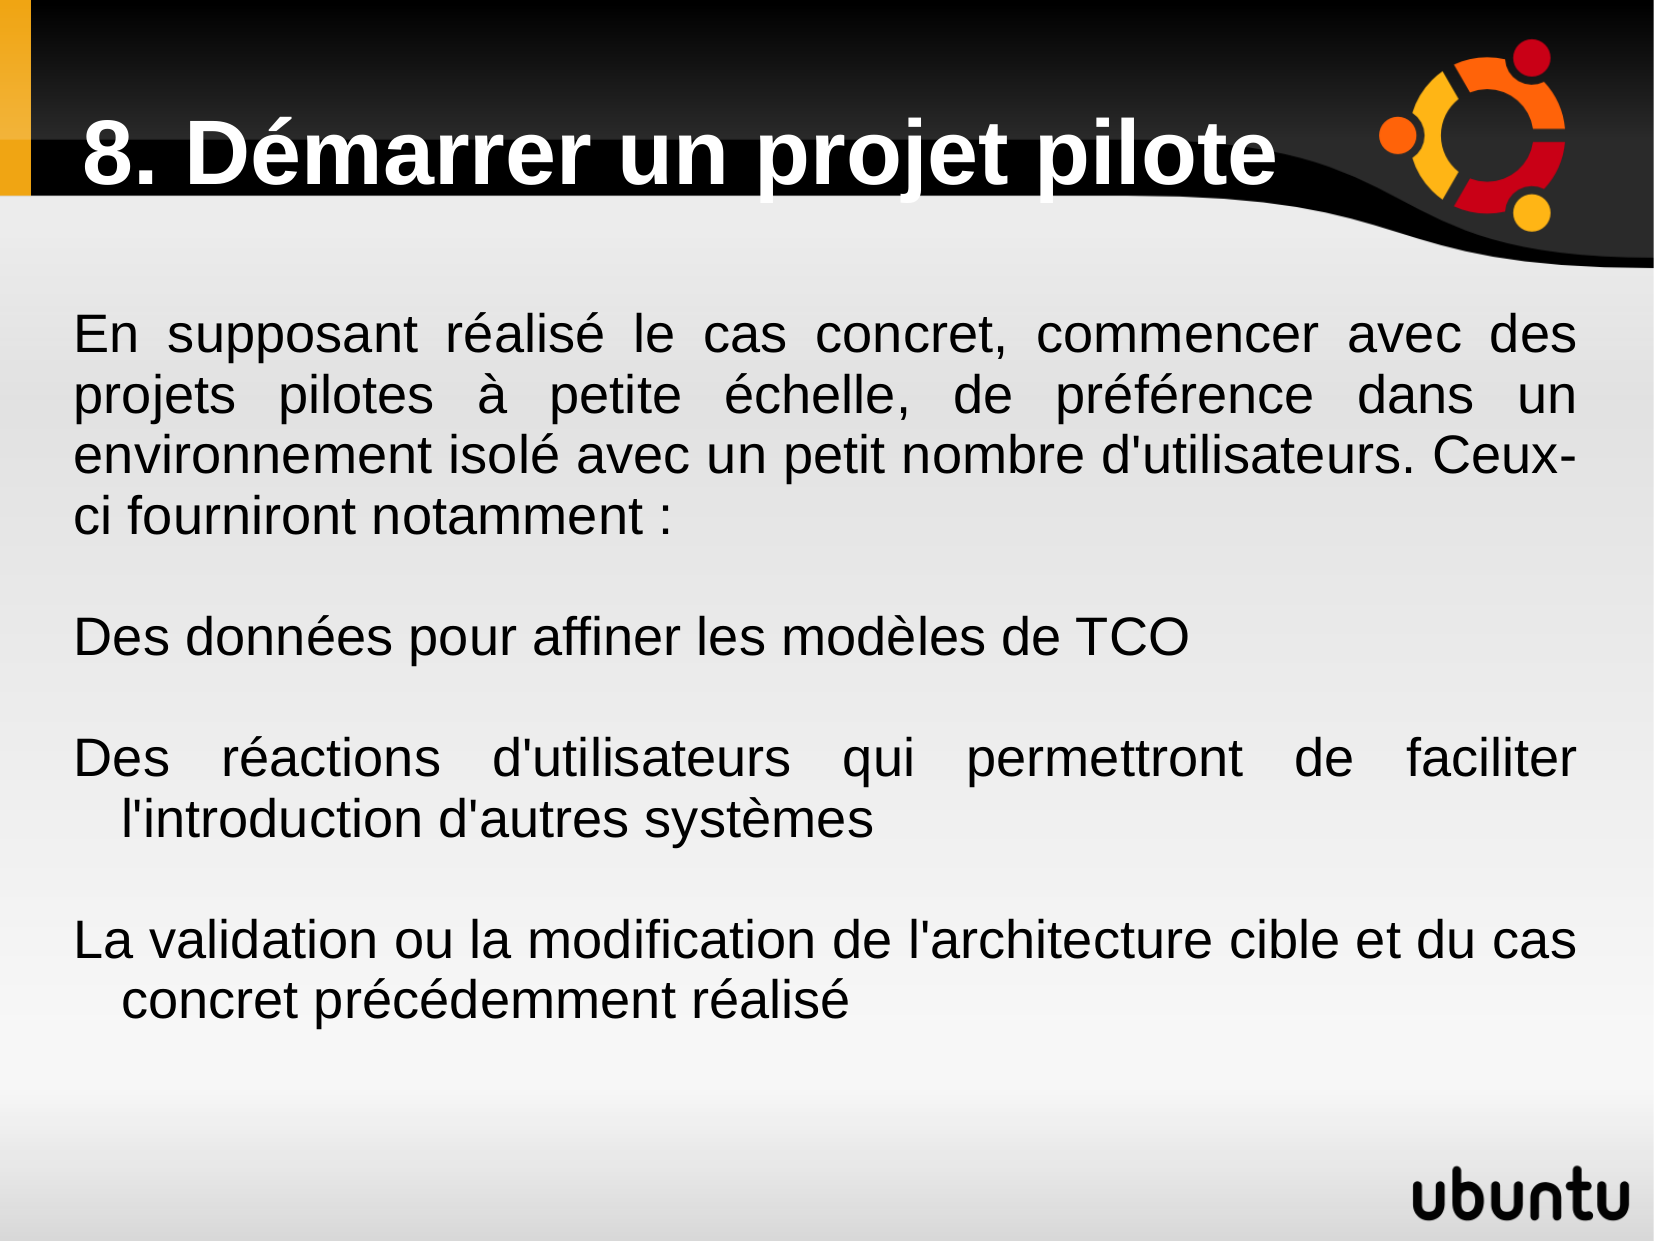

# 8. Démarrer un projet pilote
En supposant réalisé le cas concret, commencer avec des projets pilotes à petite échelle, de préférence dans un environnement isolé avec un petit nombre d'utilisateurs. Ceux-ci fourniront notamment :
Des données pour affiner les modèles de TCO
Des réactions d'utilisateurs qui permettront de faciliter l'introduction d'autres systèmes
La validation ou la modification de l'architecture cible et du cas concret précédemment réalisé